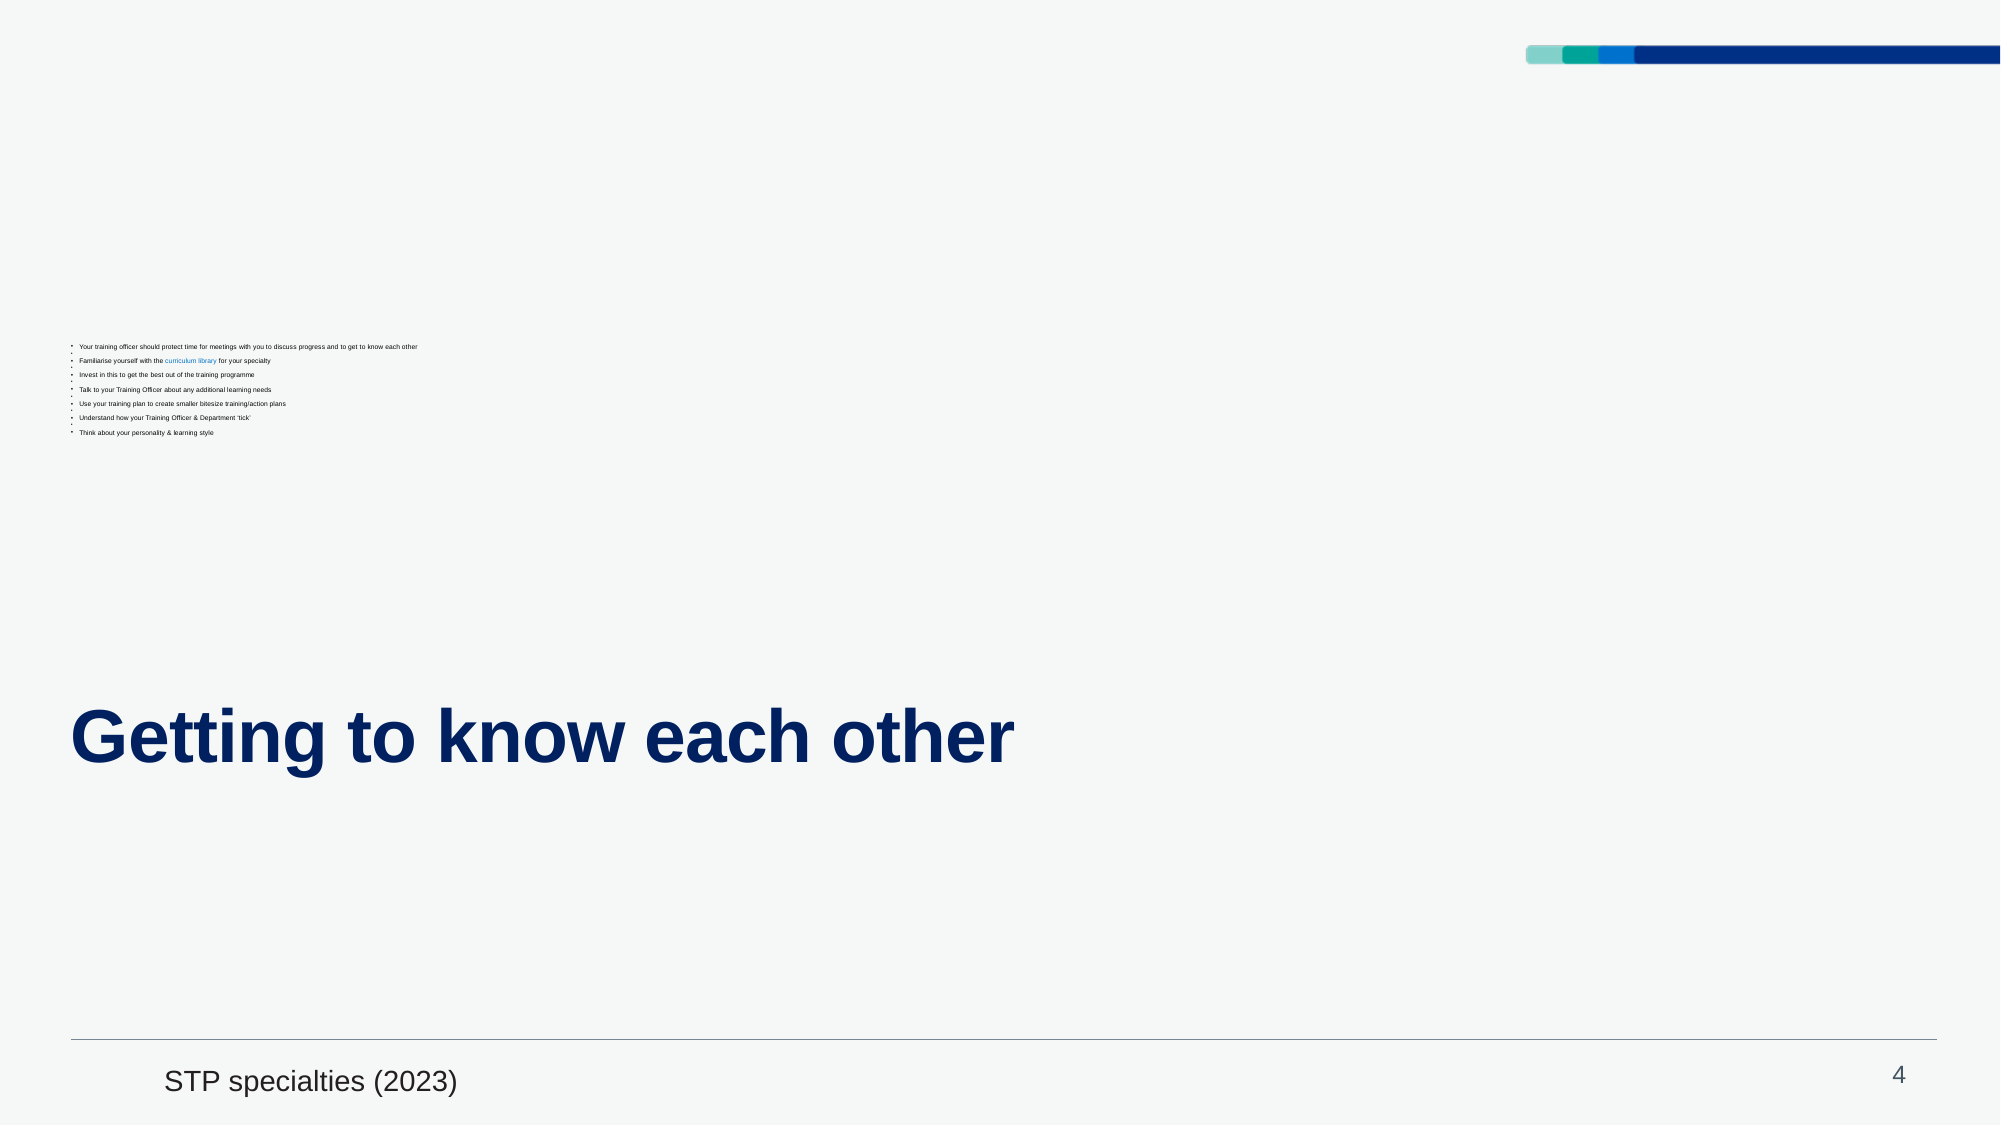

Your training officer should protect time for meetings with you to discuss progress and to get to know each other​
Familiarise yourself with the curriculum library for your specialty​
Invest in this to get the best out of the training programme​
Talk to your Training Officer about any additional learning needs​
Use your training plan to create smaller bitesize training/action plans
Understand how your Training Officer & Department ‘tick’​
Think about your personality & learning style
# Getting to know each other
STP specialties (2023)